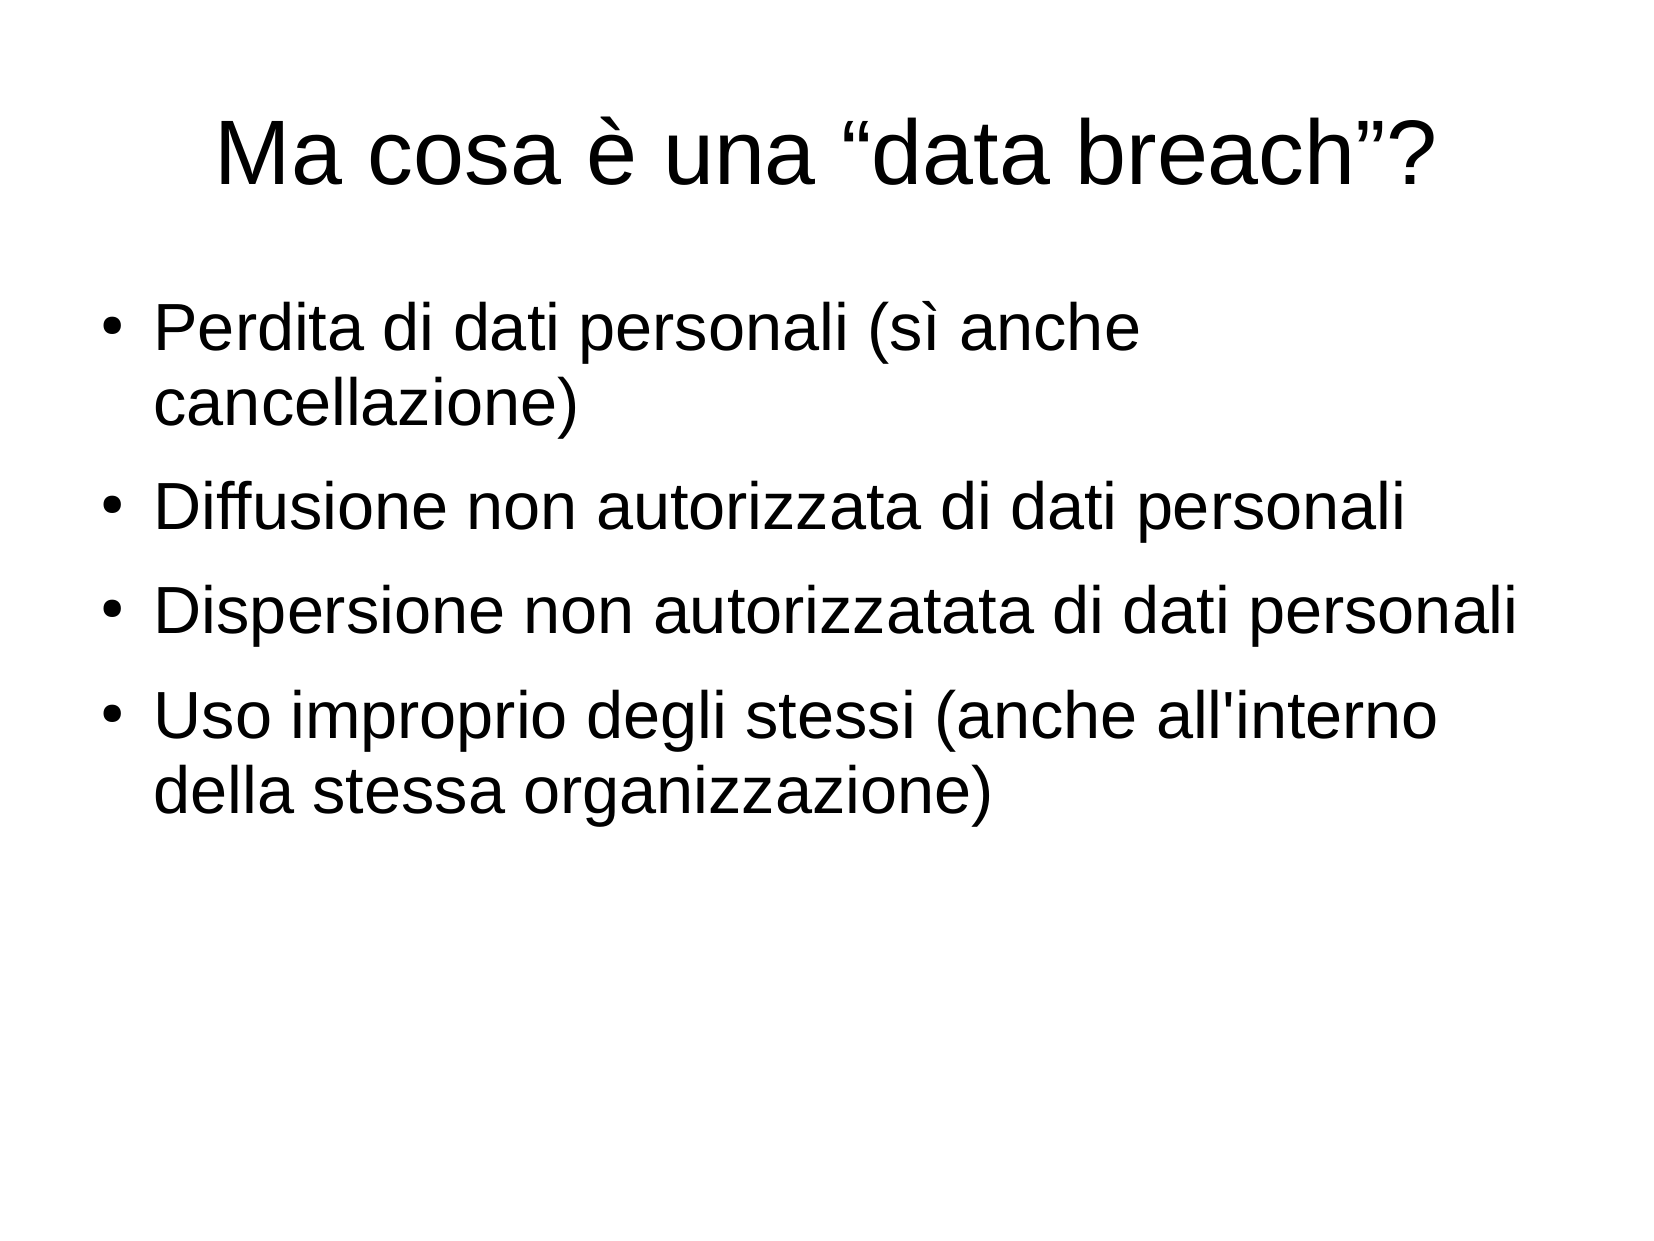

# Ma cosa è una “data breach”?
Perdita di dati personali (sì anche cancellazione)
Diffusione non autorizzata di dati personali
Dispersione non autorizzatata di dati personali
Uso improprio degli stessi (anche all'interno della stessa organizzazione)